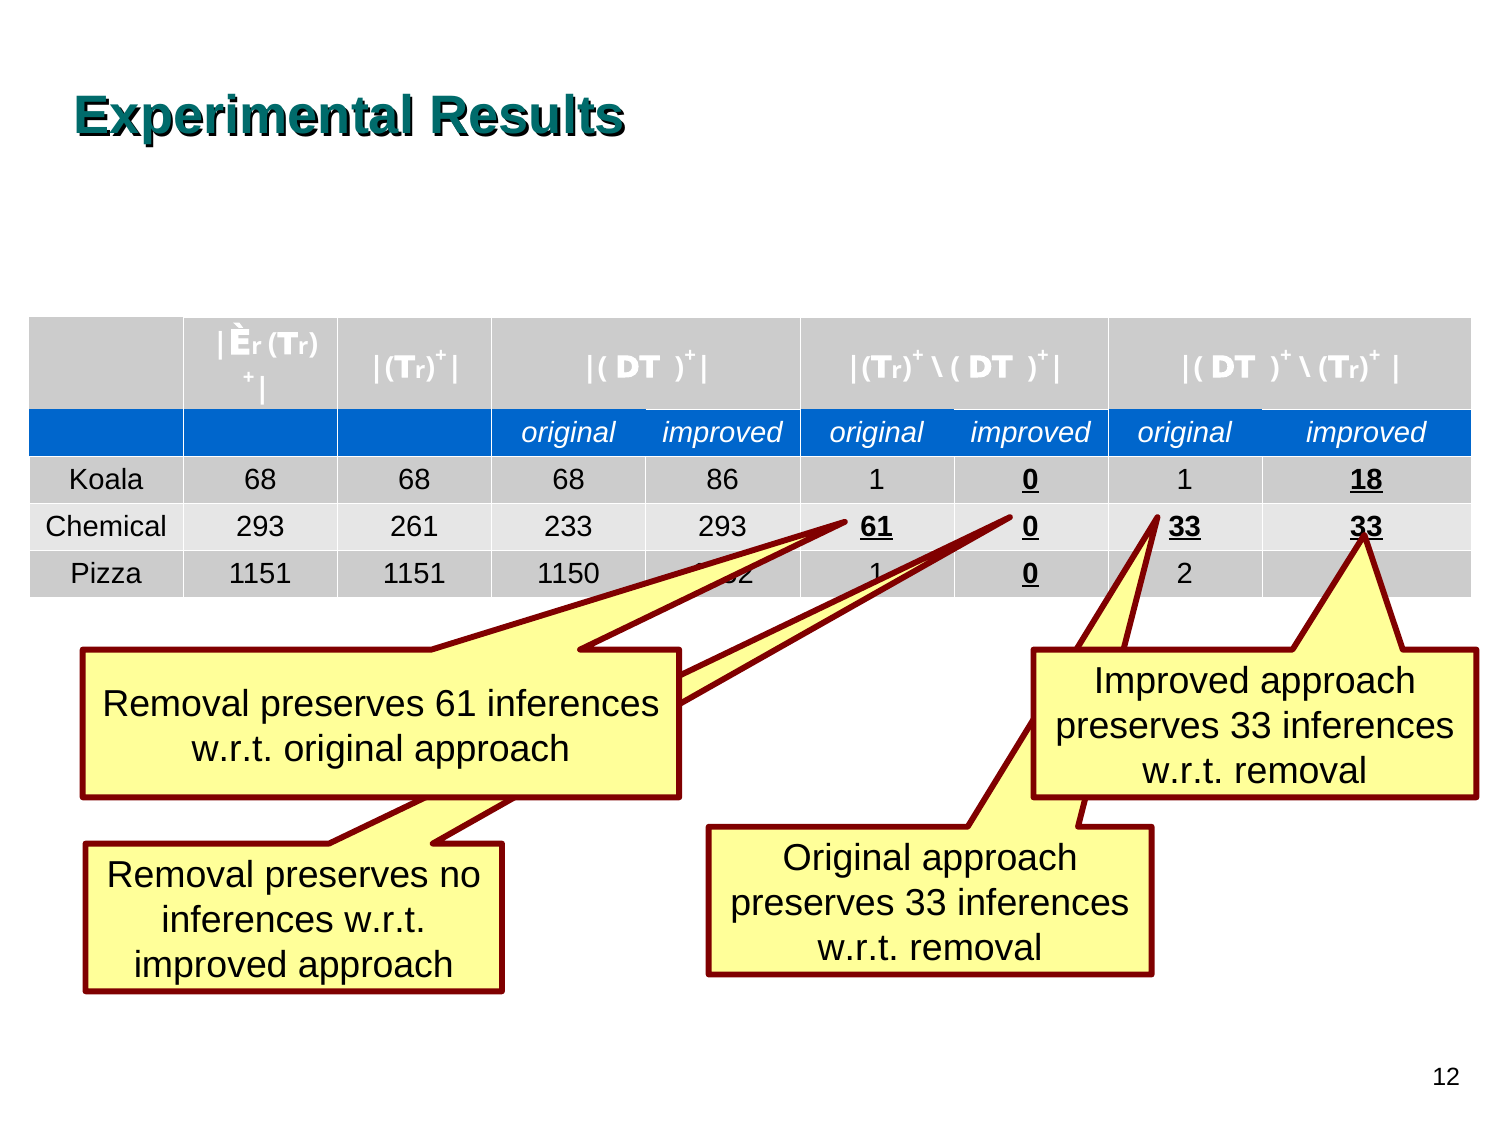

# Experimental Results
| | Total Deductive Closure | Best solution Removal | Best solution Default logics | | Inferences in Removal but not in Default | | Inferences in Default but not in Removal | |
| --- | --- | --- | --- | --- | --- | --- | --- | --- |
| | |Èr (Tr)+| | |(Tr)+| | |( DT )+| | | |(Tr)+ \ ( DT )+| | | |( DT )+ \ (Tr)+ | | |
| | | | original | improved | original | improved | original | improved |
| Koala | 68 | 68 | 68 | 86 | 1 | 0 | 1 | 18 |
| Chemical | 293 | 261 | 233 | 293 | 61 | 0 | 33 | 33 |
| Pizza | 1151 | 1151 | 1150 | 1152 | 1 | 0 | 2 | 1 |
Removal preserves 61 inferences w.r.t. original approach
Improved approach preserves 33 inferences w.r.t. removal
Original approach preserves 33 inferences w.r.t. removal
Removal preserves no inferences w.r.t. improved approach
12